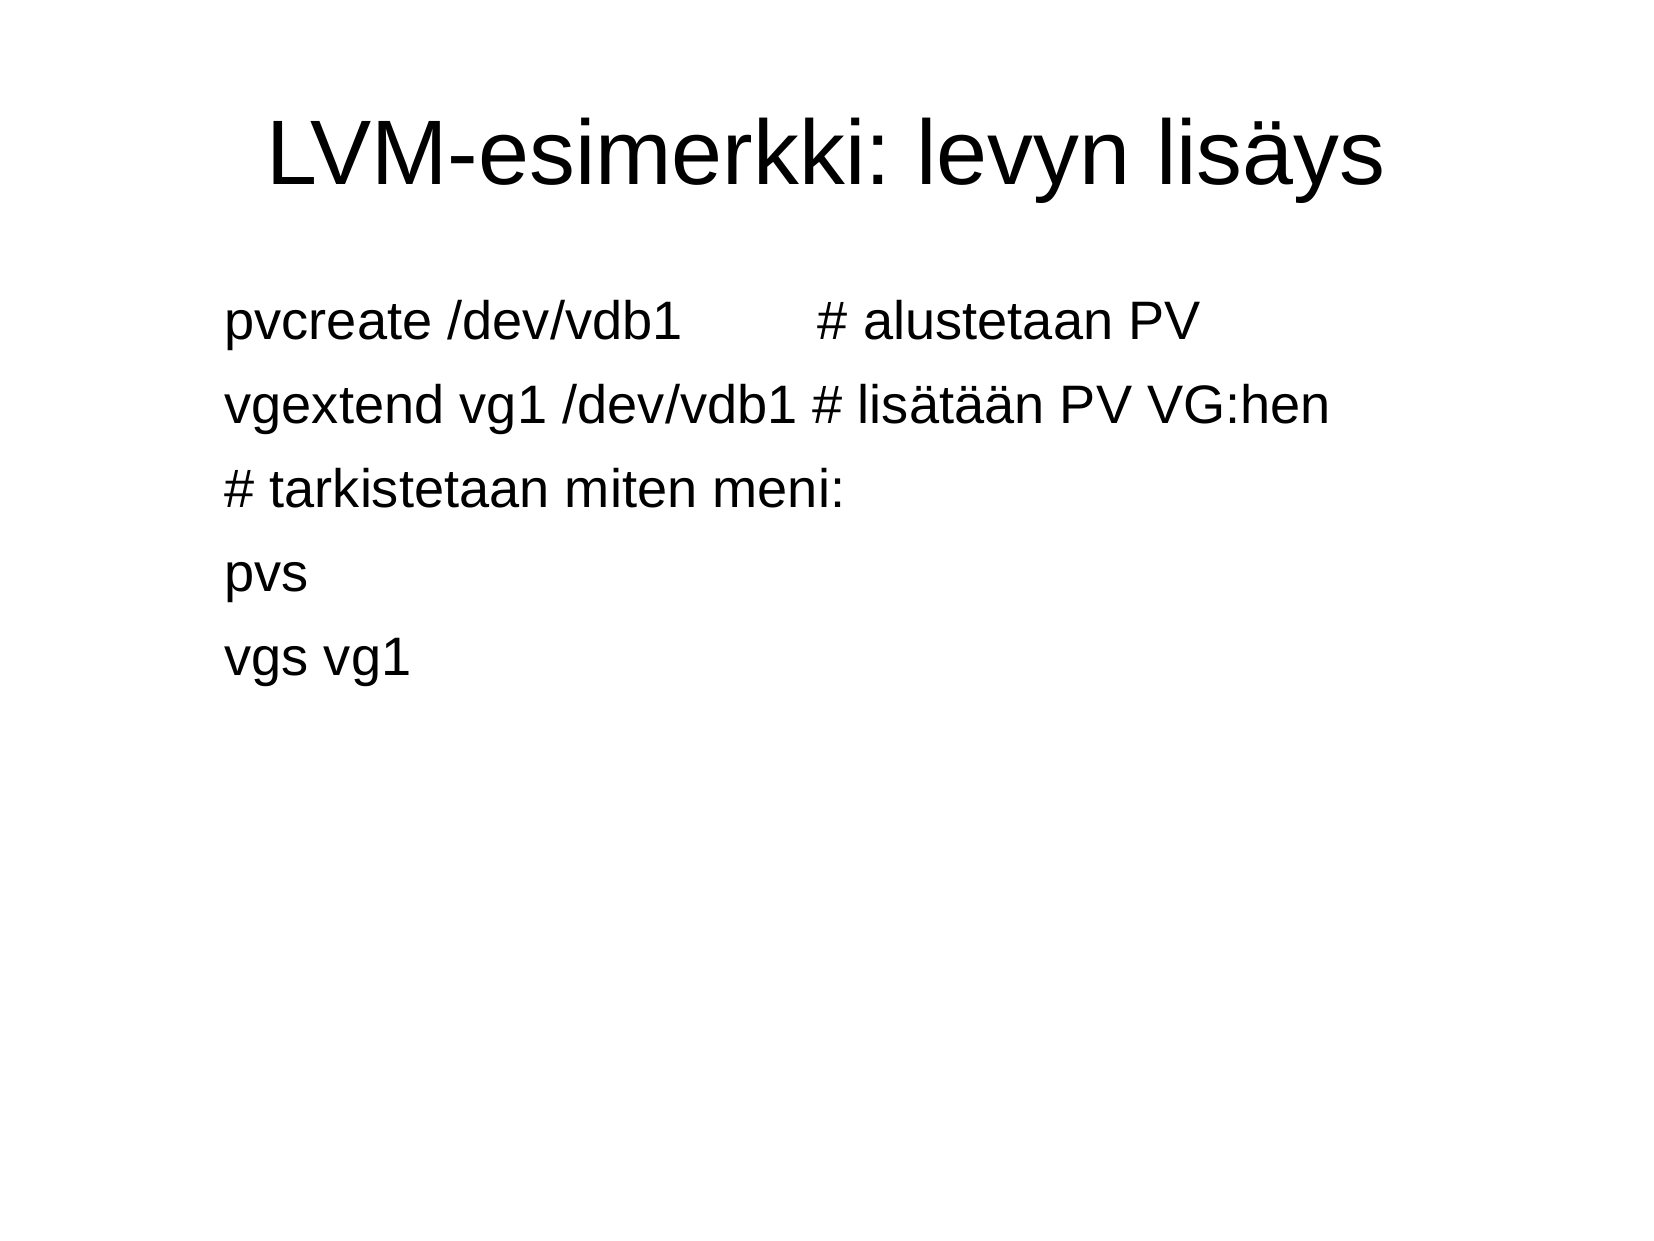

# LVM-esimerkki: levyn lisäys
pvcreate /dev/vdb1 # alustetaan PV
vgextend vg1 /dev/vdb1 # lisätään PV VG:hen
# tarkistetaan miten meni:
pvs
vgs vg1